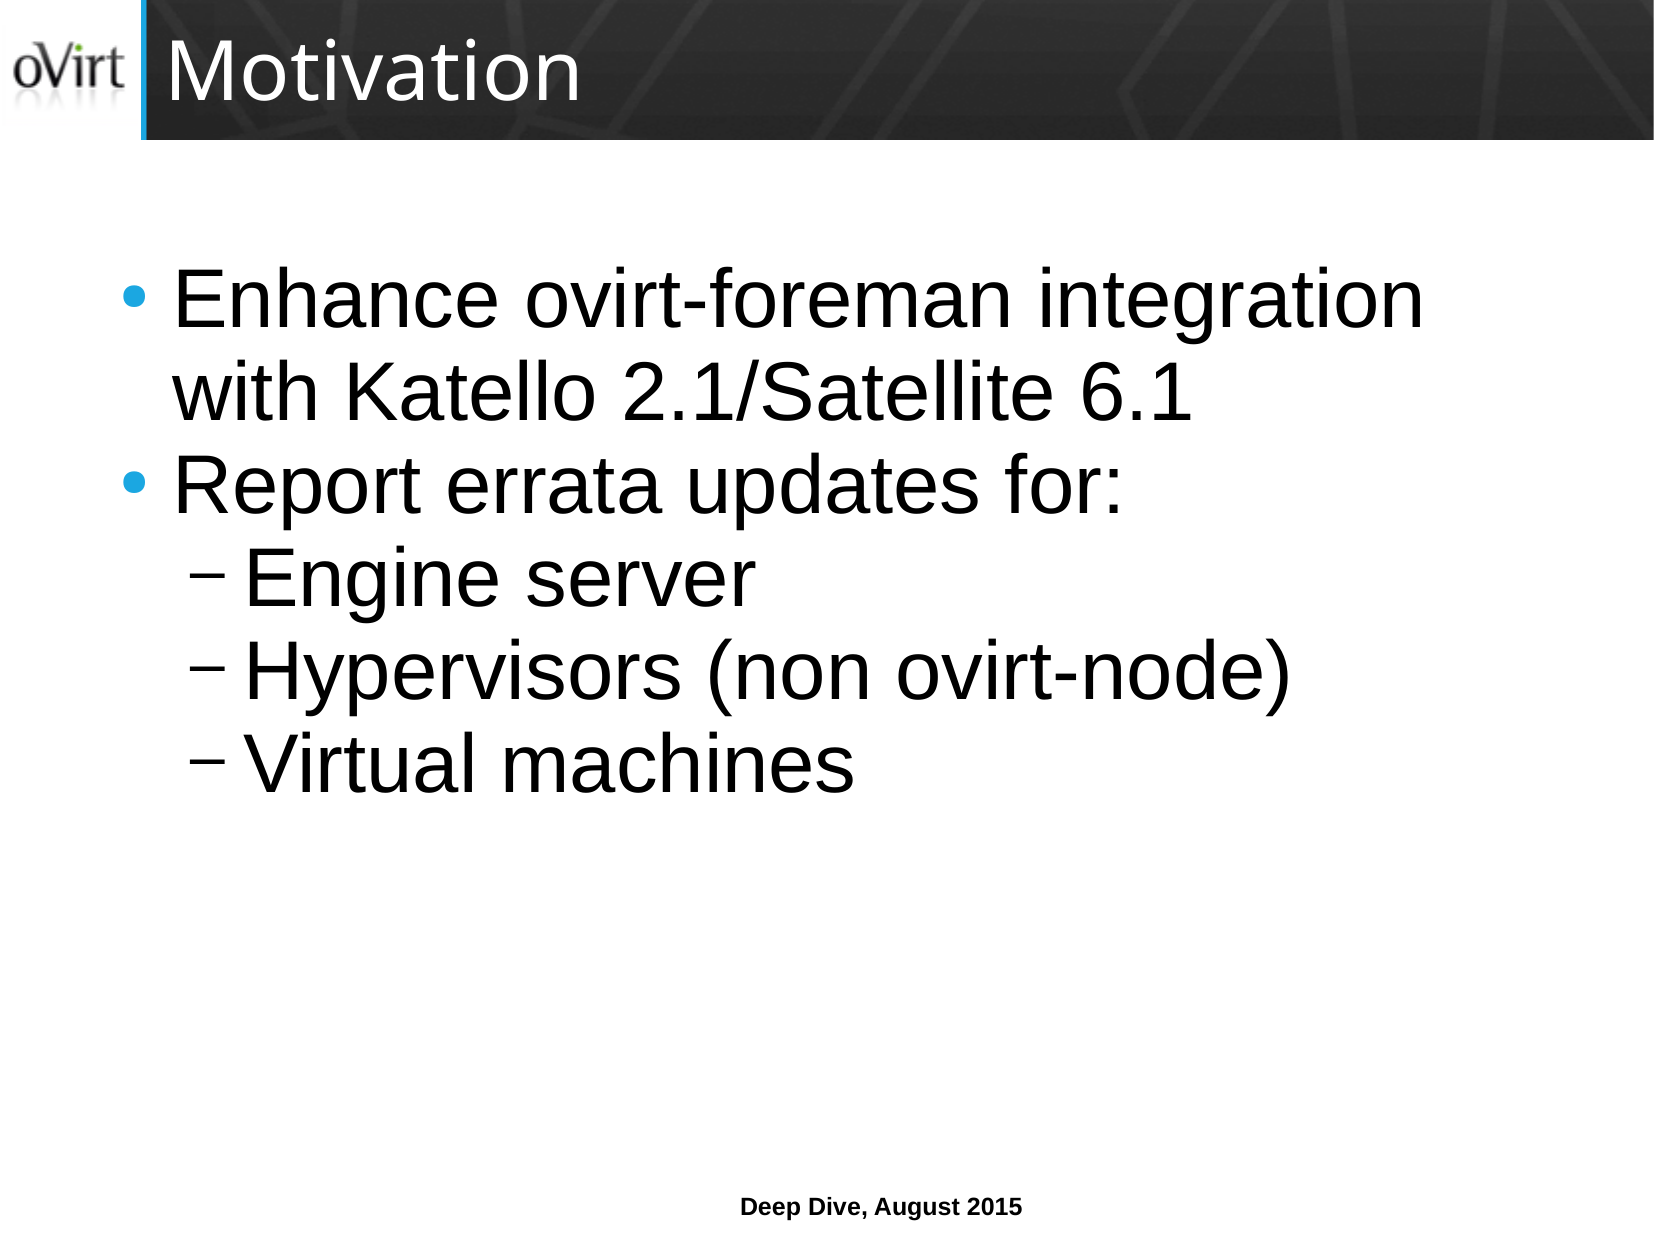

# Motivation
Enhance ovirt-foreman integration with Katello 2.1/Satellite 6.1
Report errata updates for:
Engine server
Hypervisors (non ovirt-node)
Virtual machines